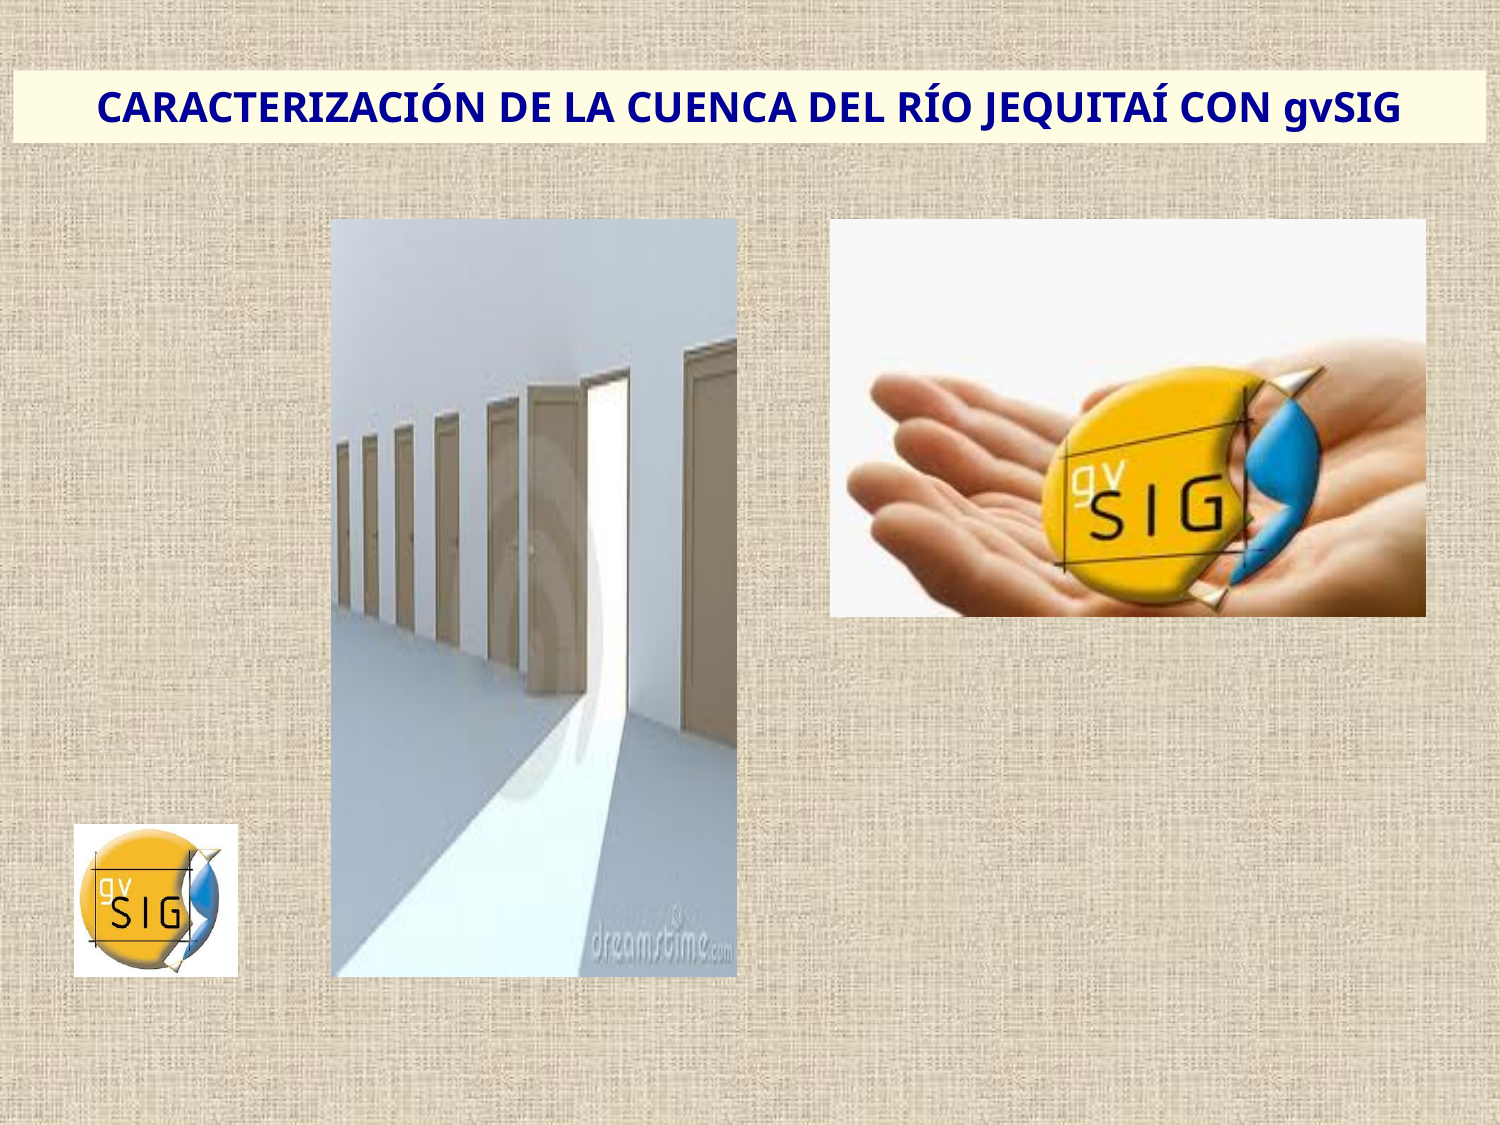

CARACTERIZACIÓN DE LA CUENCA DEL RÍO JEQUITAÍ CON gvSIG